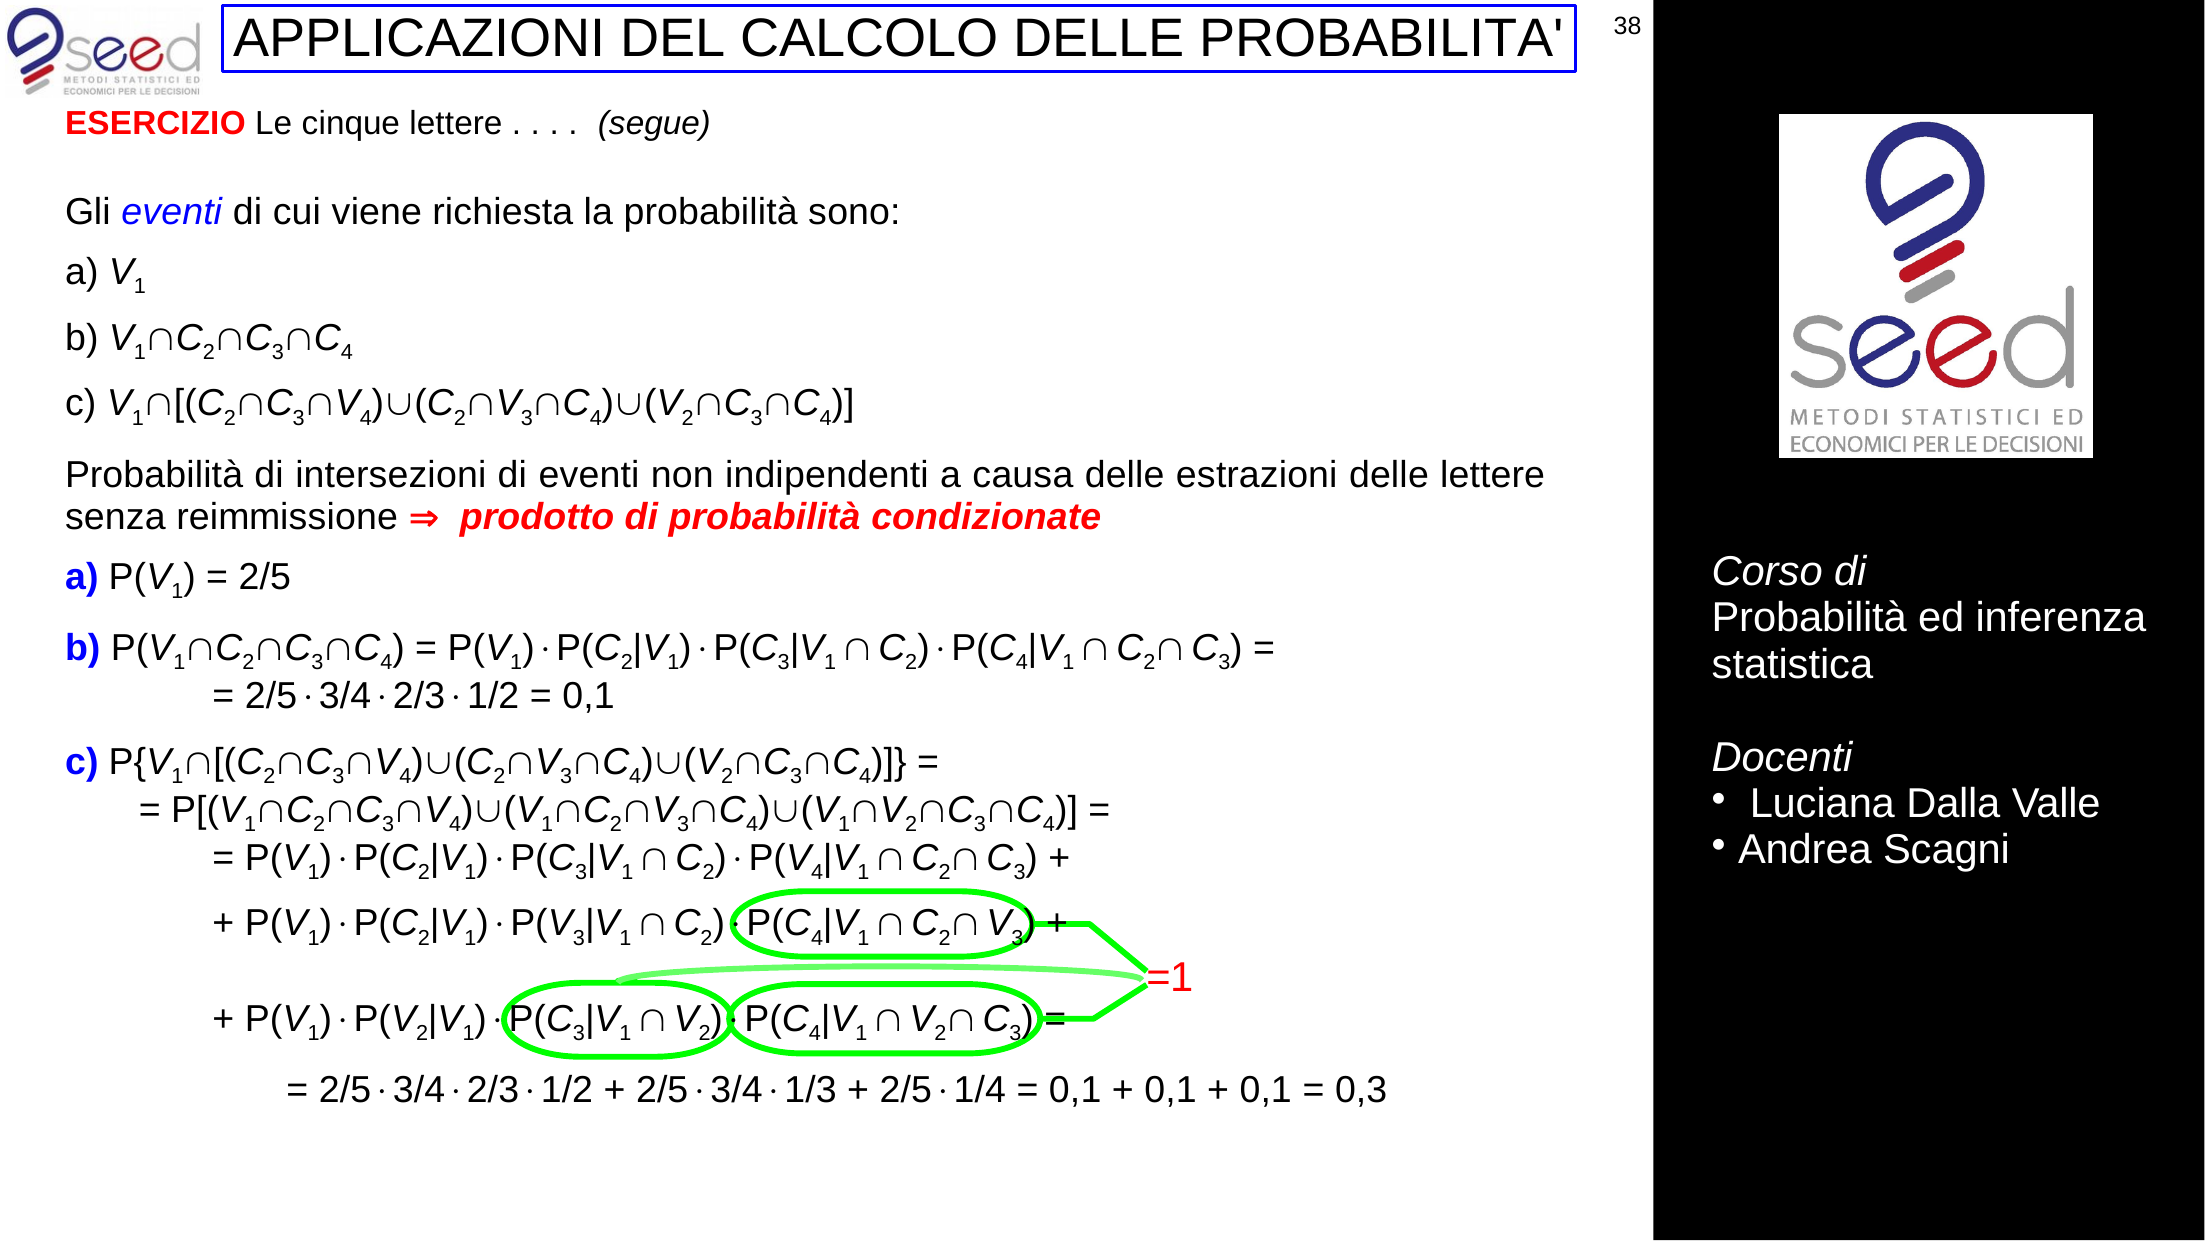

APPLICAZIONI DEL CALCOLO DELLE PROBABILITA'
ESERCIZIO Le cinque lettere . . . . (segue)
Gli eventi di cui viene richiesta la probabilità sono:
a) V1
b) V1∩C2∩C3∩C4
c) V1∩[(C2∩C3∩V4)∪(C2∩V3∩C4)∪(V2∩C3∩C4)]
Probabilità di intersezioni di eventi non indipendenti a causa delle estrazioni delle lettere senza reimmissione ⇒ prodotto di probabilità condizionate
a) P(V1) = 2/5
b) P(V1∩C2∩C3∩C4) = P(V1)⋅P(C2|V1)⋅P(C3|V1 ∩ C2)⋅P(C4|V1 ∩ C2∩ C3) =
		= 2/5⋅3/4⋅2/3⋅1/2 = 0,1
c) P{V1∩[(C2∩C3∩V4)∪(C2∩V3∩C4)∪(V2∩C3∩C4)]} =
	= P[(V1∩C2∩C3∩V4)∪(V1∩C2∩V3∩C4)∪(V1∩V2∩C3∩C4)] =
		= P(V1)⋅P(C2|V1)⋅P(C3|V1 ∩ C2)⋅P(V4|V1 ∩ C2∩ C3) +
		+ P(V1)⋅P(C2|V1)⋅P(V3|V1 ∩ C2)⋅P(C4|V1 ∩ C2∩ V3) +
		+ P(V1)⋅P(V2|V1)⋅P(C3|V1 ∩ V2)⋅P(C4|V1 ∩ V2∩ C3) =
			= 2/5⋅3/4⋅2/3⋅1/2 + 2/5⋅3/4⋅1/3 + 2/5⋅1/4 = 0,1 + 0,1 + 0,1 = 0,3
=1